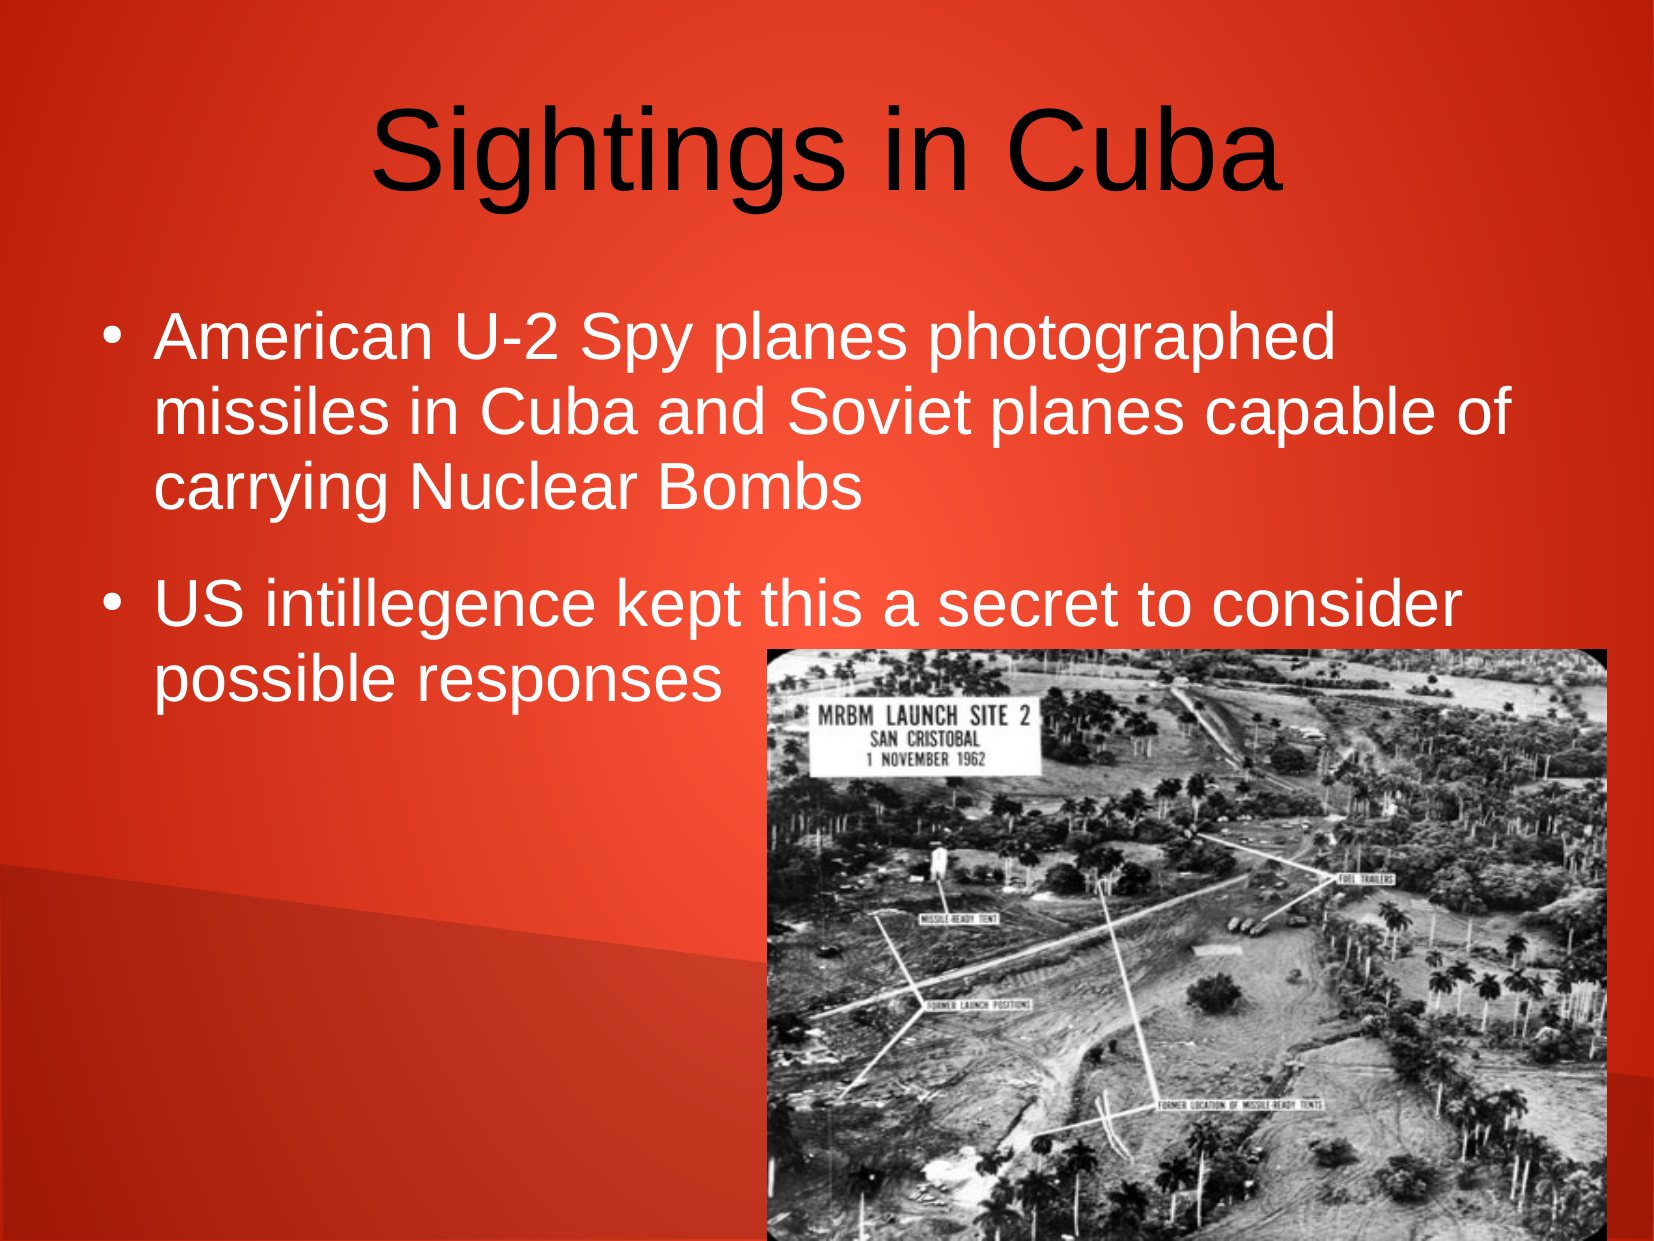

# Sightings in Cuba
American U-2 Spy planes photographed missiles in Cuba and Soviet planes capable of carrying Nuclear Bombs
US intillegence kept this a secret to consider possible responses